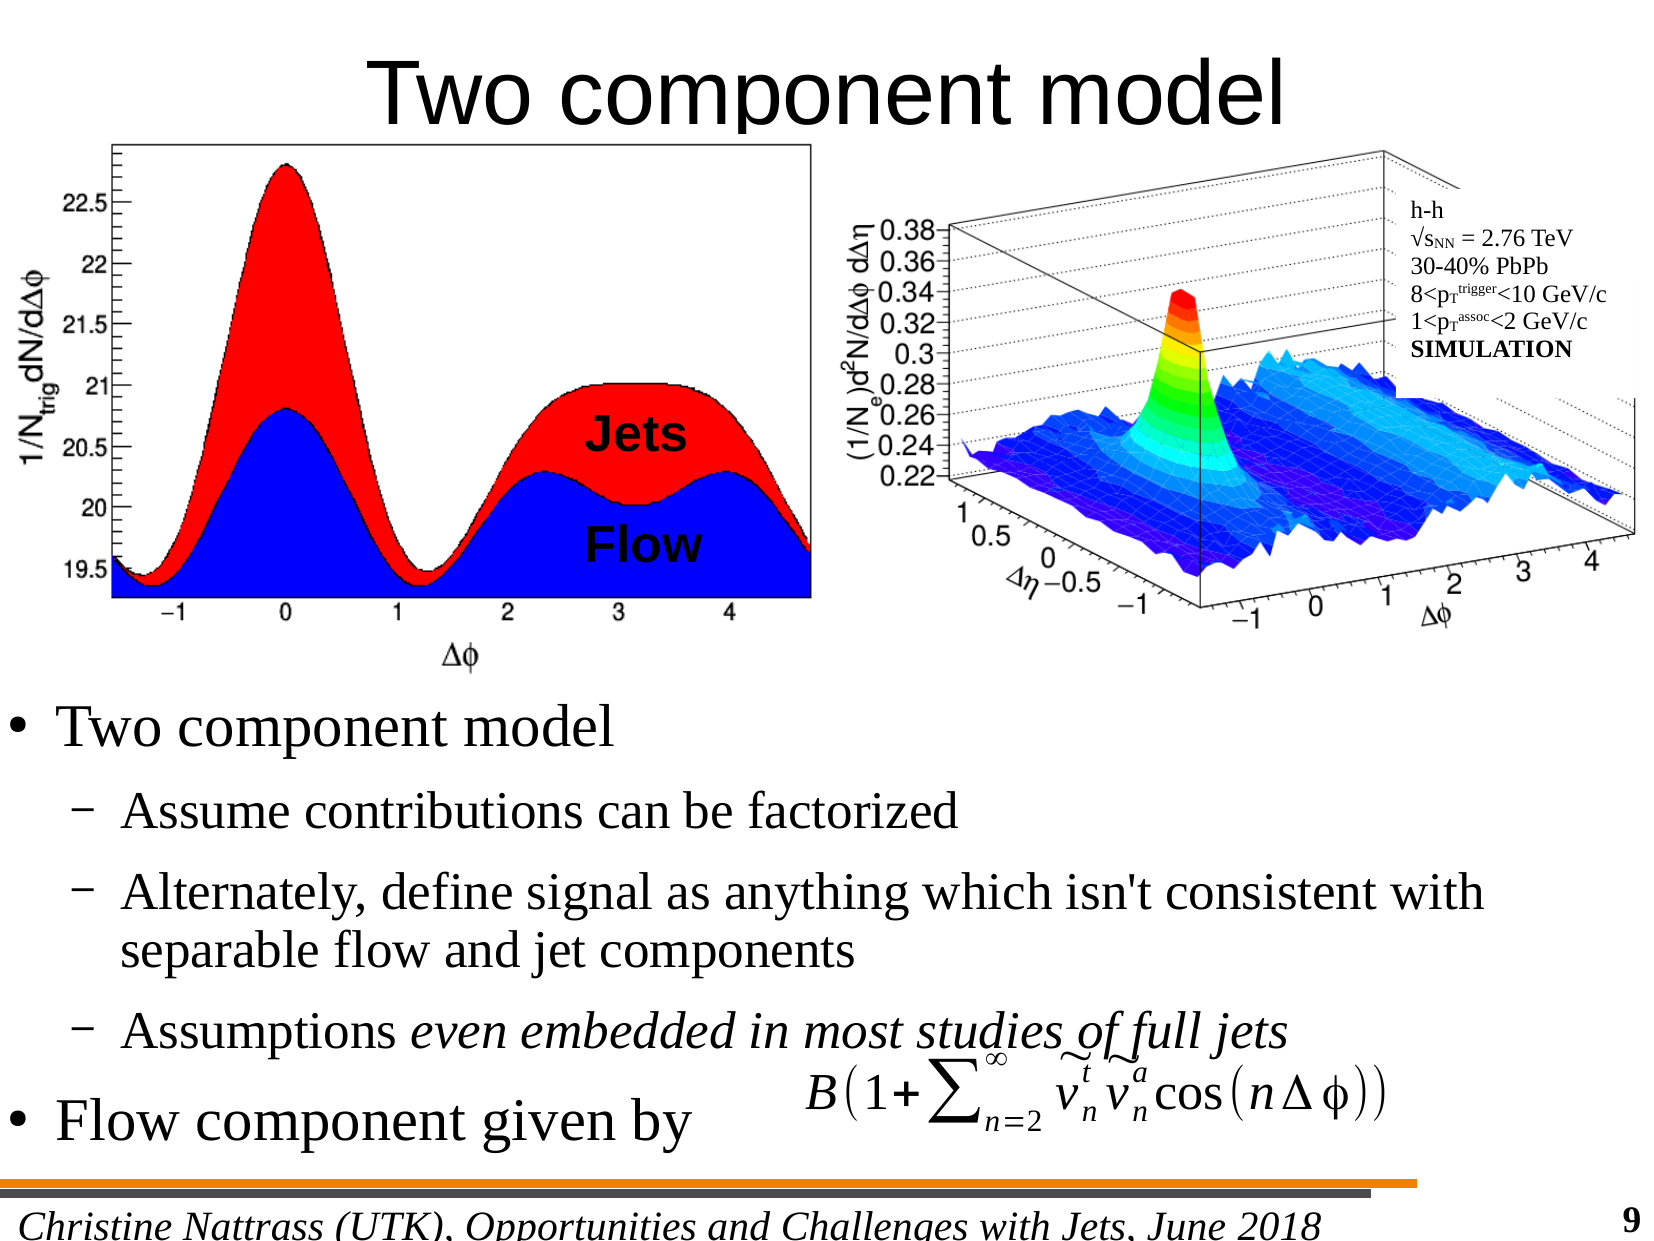

# Two component model
Jets
Flow
h-h
√sNN = 2.76 TeV
30-40% PbPb
8<pTtrigger<10 GeV/c
1<pTassoc<2 GeV/c
SIMULATION
Two component model
Assume contributions can be factorized
Alternately, define signal as anything which isn't consistent with separable flow and jet components
Assumptions even embedded in most studies of full jets
Flow component given by